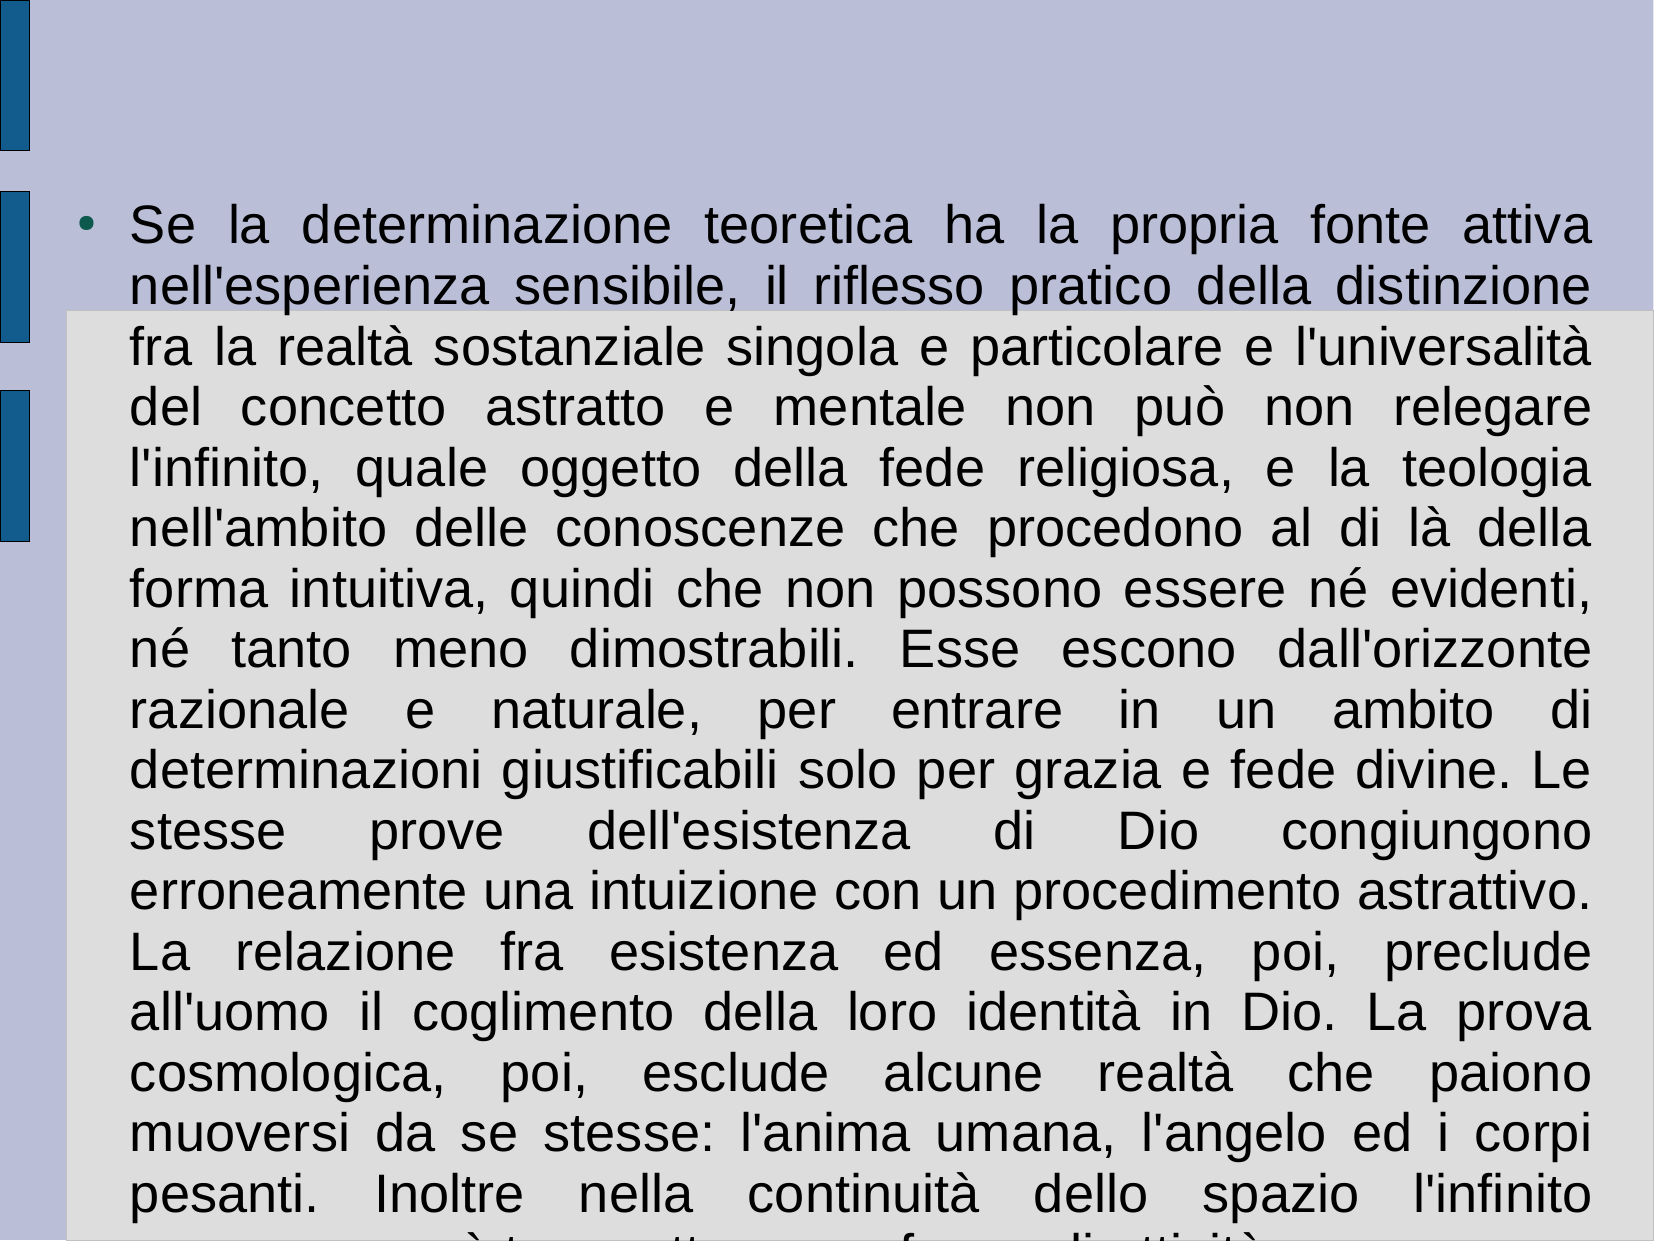

#
Se la determinazione teoretica ha la propria fonte attiva nell'esperienza sensibile, il riflesso pratico della distinzione fra la realtà sostanziale singola e particolare e l'universalità del concetto astratto e mentale non può non relegare l'infinito, quale oggetto della fede religiosa, e la teologia nell'ambito delle conoscenze che procedono al di là della forma intuitiva, quindi che non possono essere né evidenti, né tanto meno dimostrabili. Esse escono dall'orizzonte razionale e naturale, per entrare in un ambito di determinazioni giustificabili solo per grazia e fede divine. Le stesse prove dell'esistenza di Dio congiungono erroneamente una intuizione con un procedimento astrattivo. La relazione fra esistenza ed essenza, poi, preclude all'uomo il coglimento della loro identità in Dio. La prova cosmologica, poi, esclude alcune realtà che paiono muoversi da se stesse: l'anima umana, l'angelo ed i corpi pesanti. Inoltre nella continuità dello spazio l'infinito comunque può trasmettere una forma di attività.